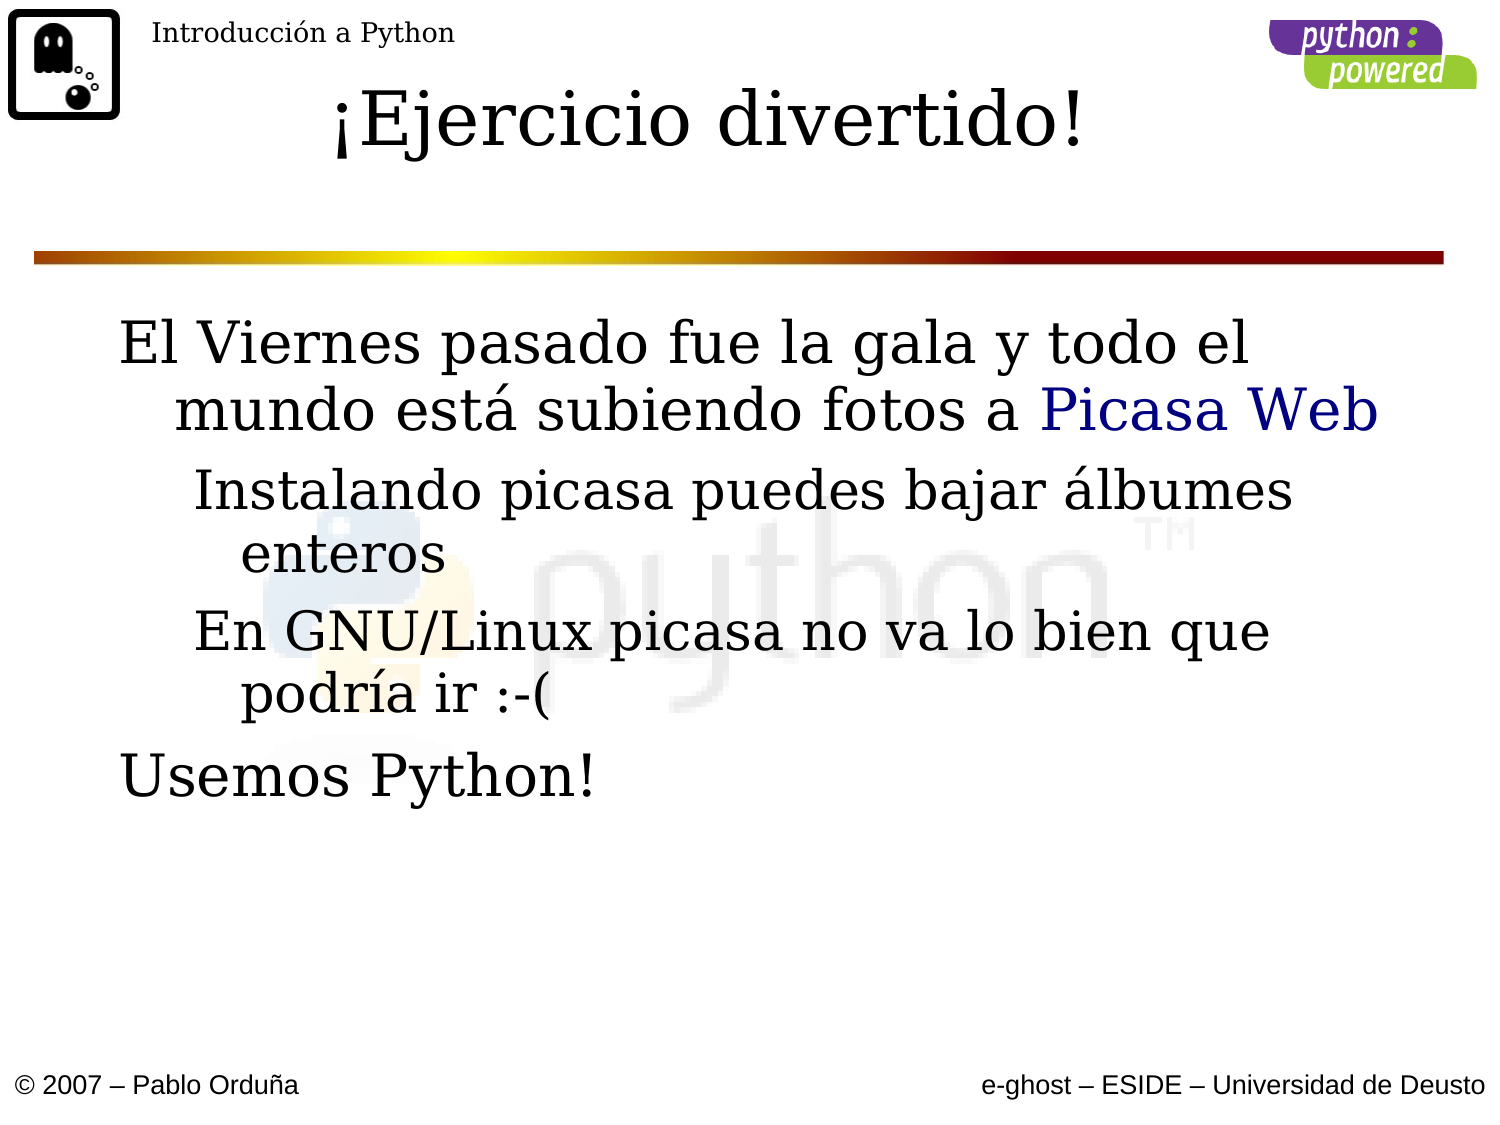

# ¡Ejercicio divertido!
El Viernes pasado fue la gala y todo el mundo está subiendo fotos a Picasa Web
Instalando picasa puedes bajar álbumes enteros
En GNU/Linux picasa no va lo bien que podría ir :-(
Usemos Python!